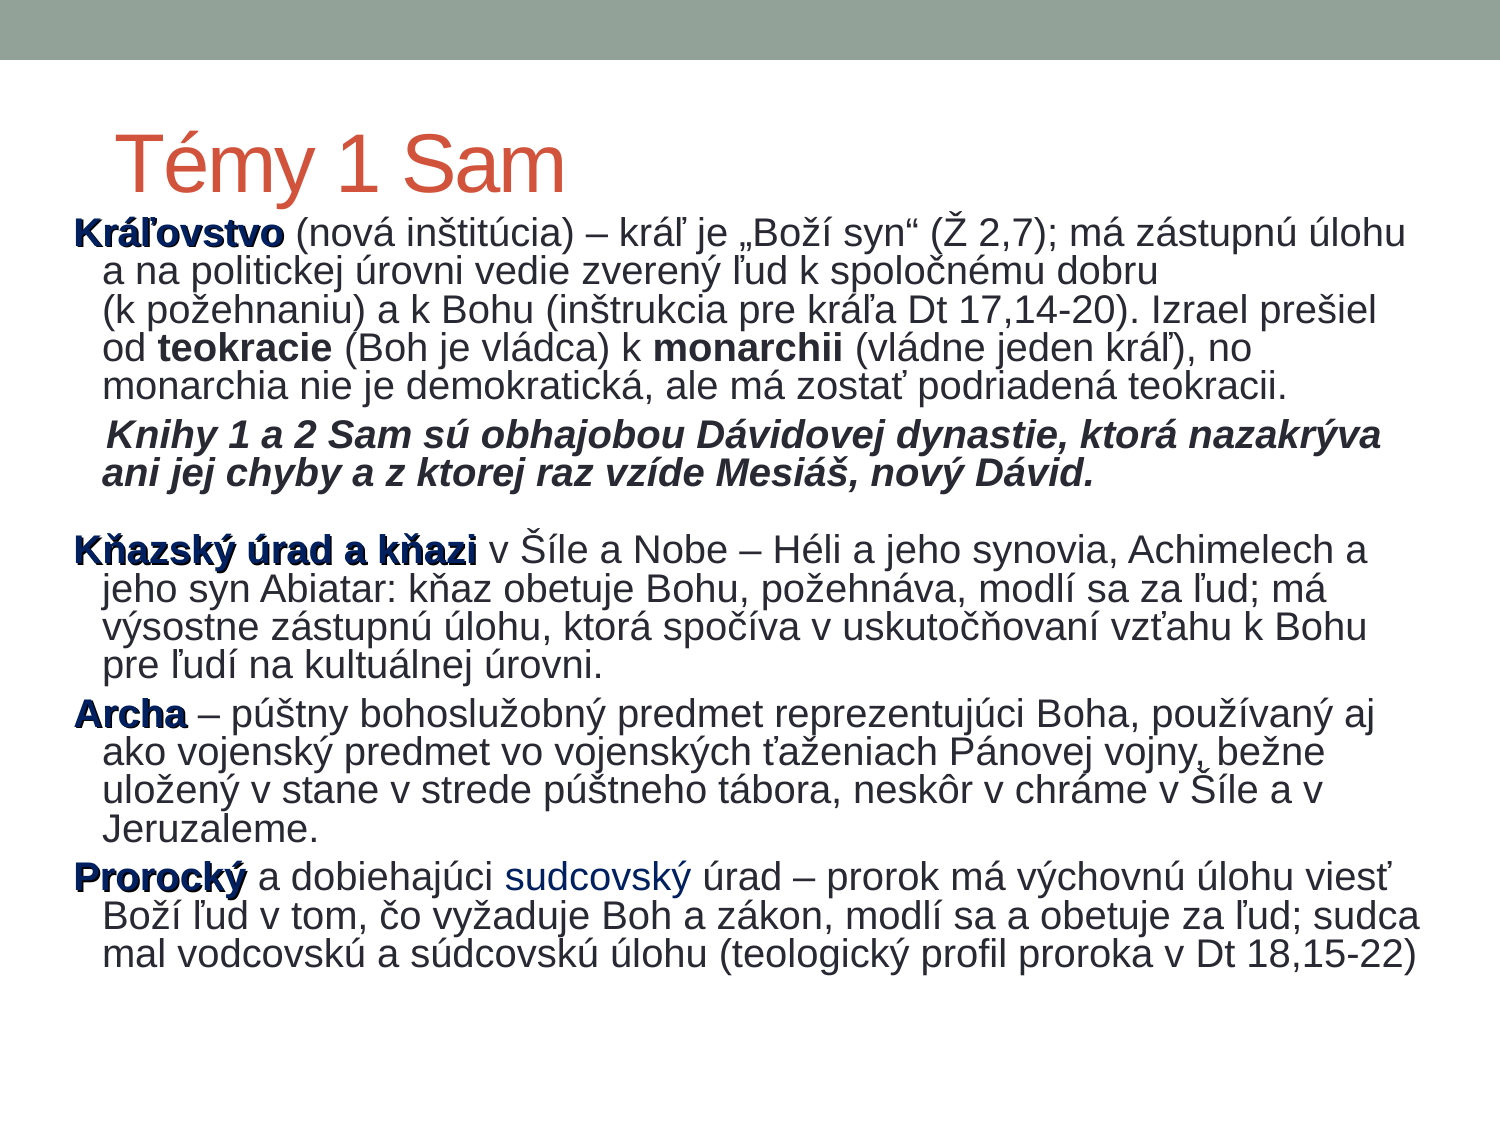

# Témy 1 Sam
Kráľovstvo (nová inštitúcia) – kráľ je „Boží syn“ (Ž 2,7); má zástupnú úlohu a na politickej úrovni vedie zverený ľud k spoločnému dobru (k požehnaniu) a k Bohu (inštrukcia pre kráľa Dt 17,14-20). Izrael prešiel od teokracie (Boh je vládca) k monarchii (vládne jeden kráľ), no monarchia nie je demokratická, ale má zostať podriadená teokracii.
 Knihy 1 a 2 Sam sú obhajobou Dávidovej dynastie, ktorá nazakrýva ani jej chyby a z ktorej raz vzíde Mesiáš, nový Dávid.
Kňazský úrad a kňazi v Šíle a Nobe – Héli a jeho synovia, Achimelech a jeho syn Abiatar: kňaz obetuje Bohu, požehnáva, modlí sa za ľud; má výsostne zástupnú úlohu, ktorá spočíva v uskutočňovaní vzťahu k Bohu pre ľudí na kultuálnej úrovni.
Archa – púštny bohoslužobný predmet reprezentujúci Boha, používaný aj ako vojenský predmet vo vojenských ťaženiach Pánovej vojny, bežne uložený v stane v strede púštneho tábora, neskôr v chráme v Šíle a v Jeruzaleme.
Prorocký a dobiehajúci sudcovský úrad – prorok má výchovnú úlohu viesť Boží ľud v tom, čo vyžaduje Boh a zákon, modlí sa a obetuje za ľud; sudca mal vodcovskú a súdcovskú úlohu (teologický profil proroka v Dt 18,15-22)